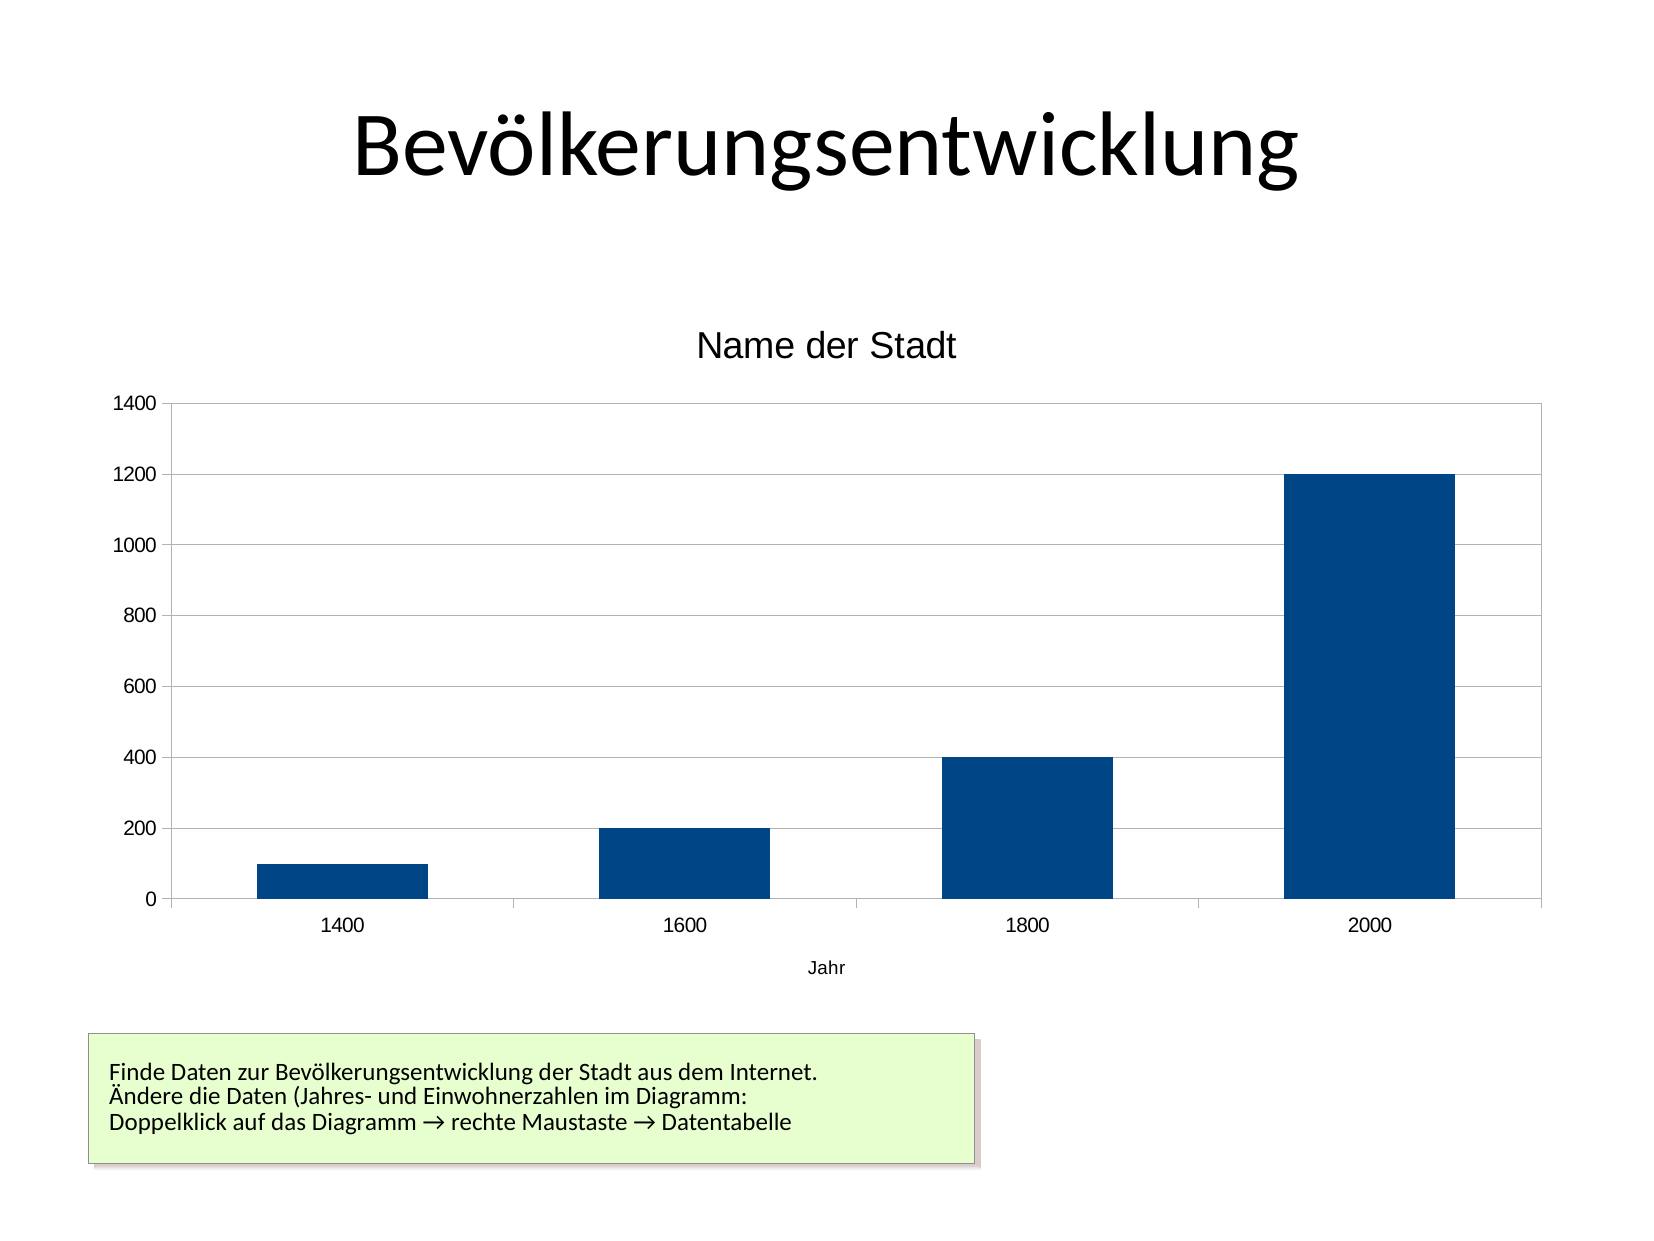

# Bevölkerungsentwicklung
### Chart: Name der Stadt
| Category | Anzahl |
|---|---|
| 1400 | 100.0 |
| 1600 | 200.0 |
| 1800 | 400.0 |
| 2000 | 1200.0 |Finde Daten zur Bevölkerungsentwicklung der Stadt aus dem Internet.
Ändere die Daten (Jahres- und Einwohnerzahlen im Diagramm:
Doppelklick auf das Diagramm → rechte Maustaste → Datentabelle